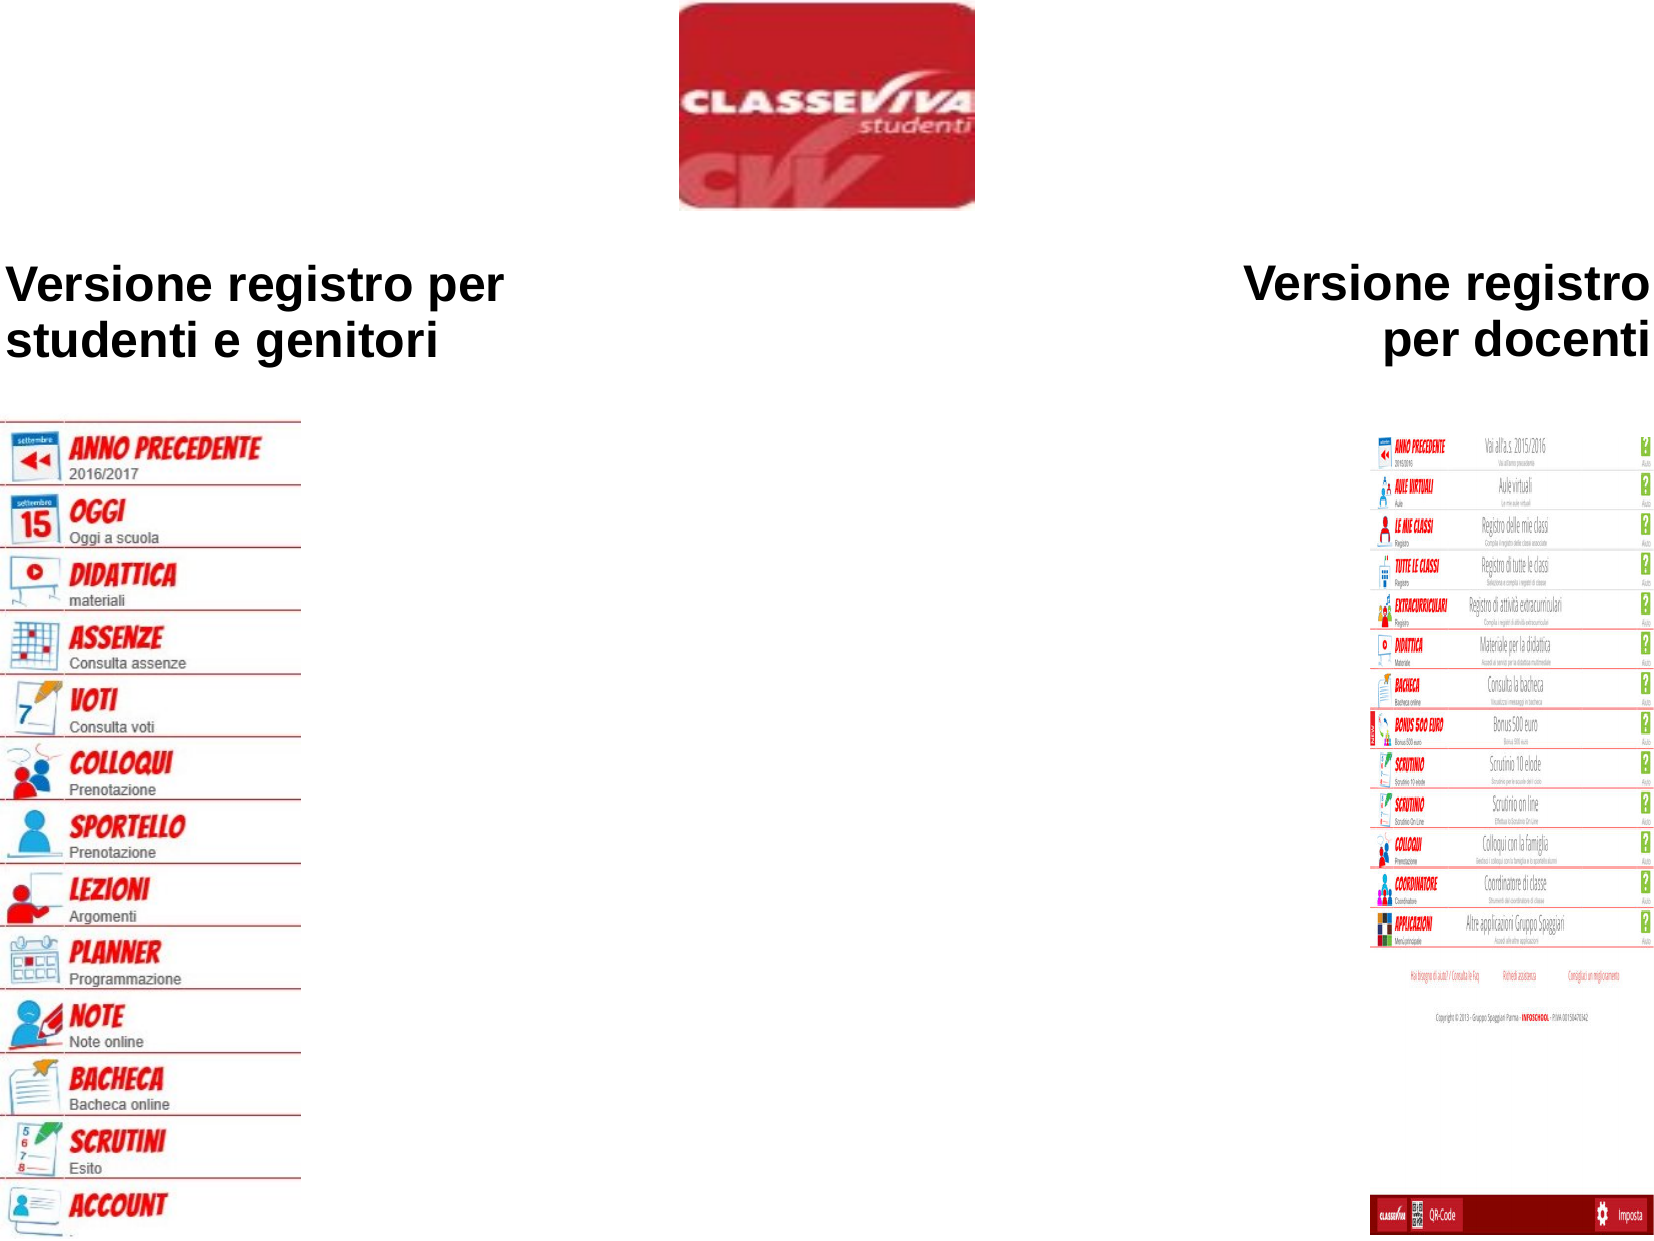

Versione registro per docenti
Versione registro per studenti e genitori